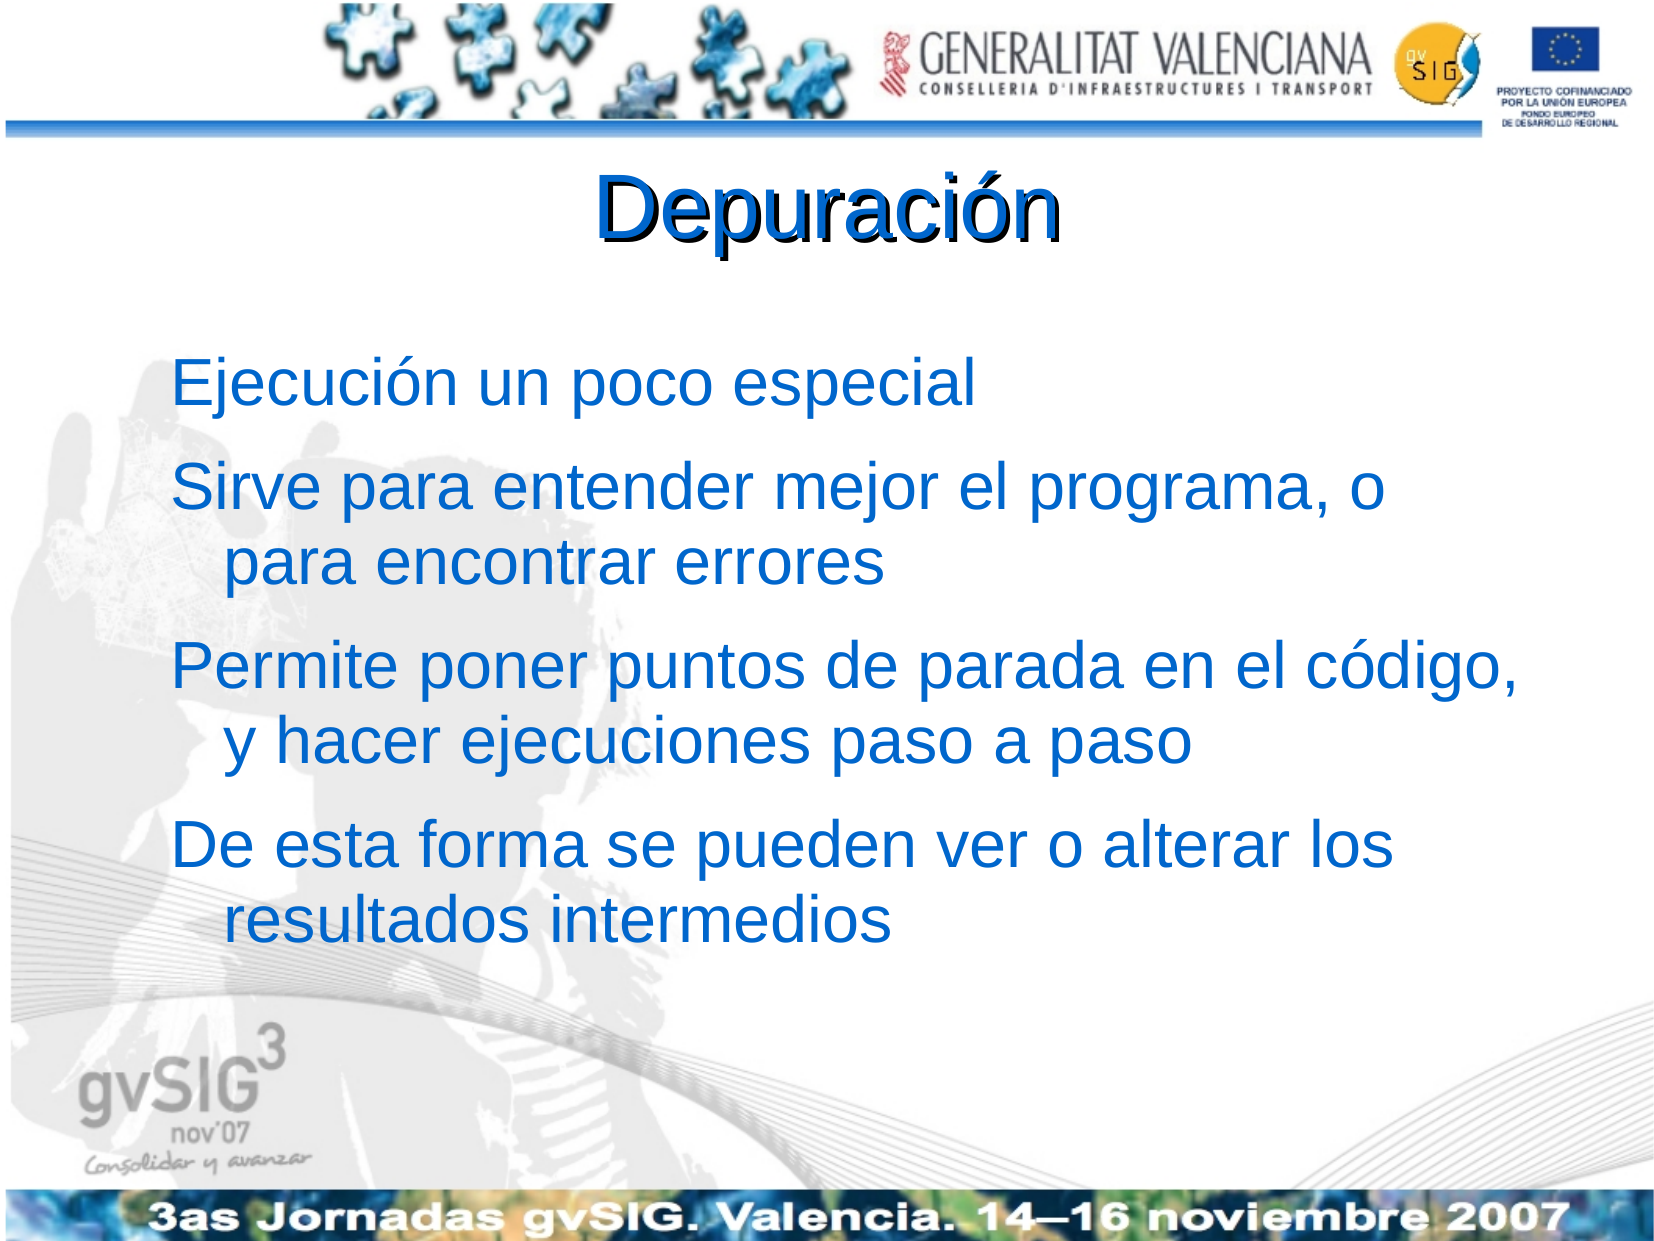

# Depuración
Ejecución un poco especial
Sirve para entender mejor el programa, o para encontrar errores
Permite poner puntos de parada en el código, y hacer ejecuciones paso a paso
De esta forma se pueden ver o alterar los resultados intermedios